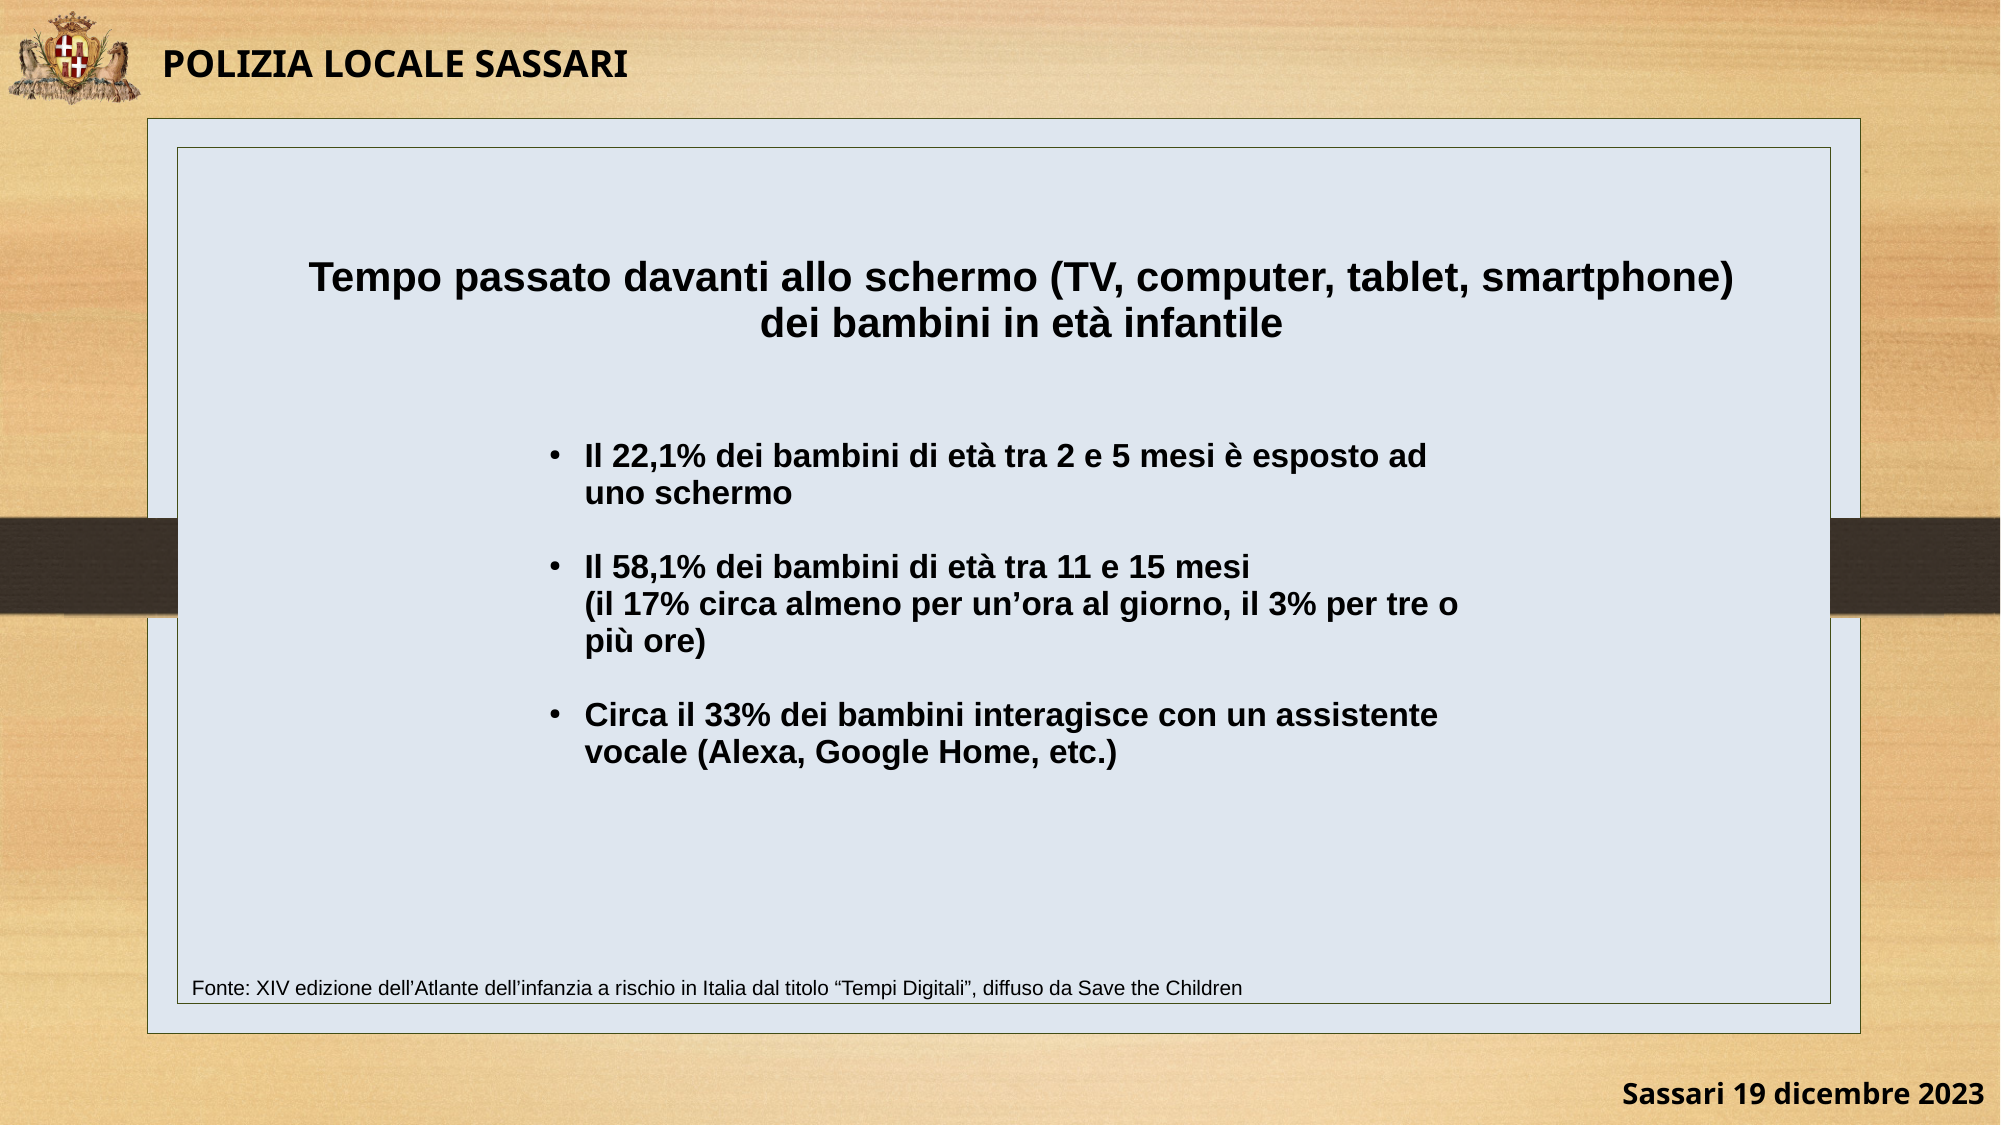

POLIZIA LOCALE SASSARI
Tempo passato davanti allo schermo (TV, computer, tablet, smartphone)
dei bambini in età infantile
Il 22,1% dei bambini di età tra 2 e 5 mesi è esposto ad uno schermo
Il 58,1% dei bambini di età tra 11 e 15 mesi
(il 17% circa almeno per un’ora al giorno, il 3% per tre o più ore)
Circa il 33% dei bambini interagisce con un assistente vocale (Alexa, Google Home, etc.)
Fonte: XIV edizione dell’Atlante dell’infanzia a rischio in Italia dal titolo “Tempi Digitali”, diffuso da Save the Children
Sassari 19 dicembre 2023